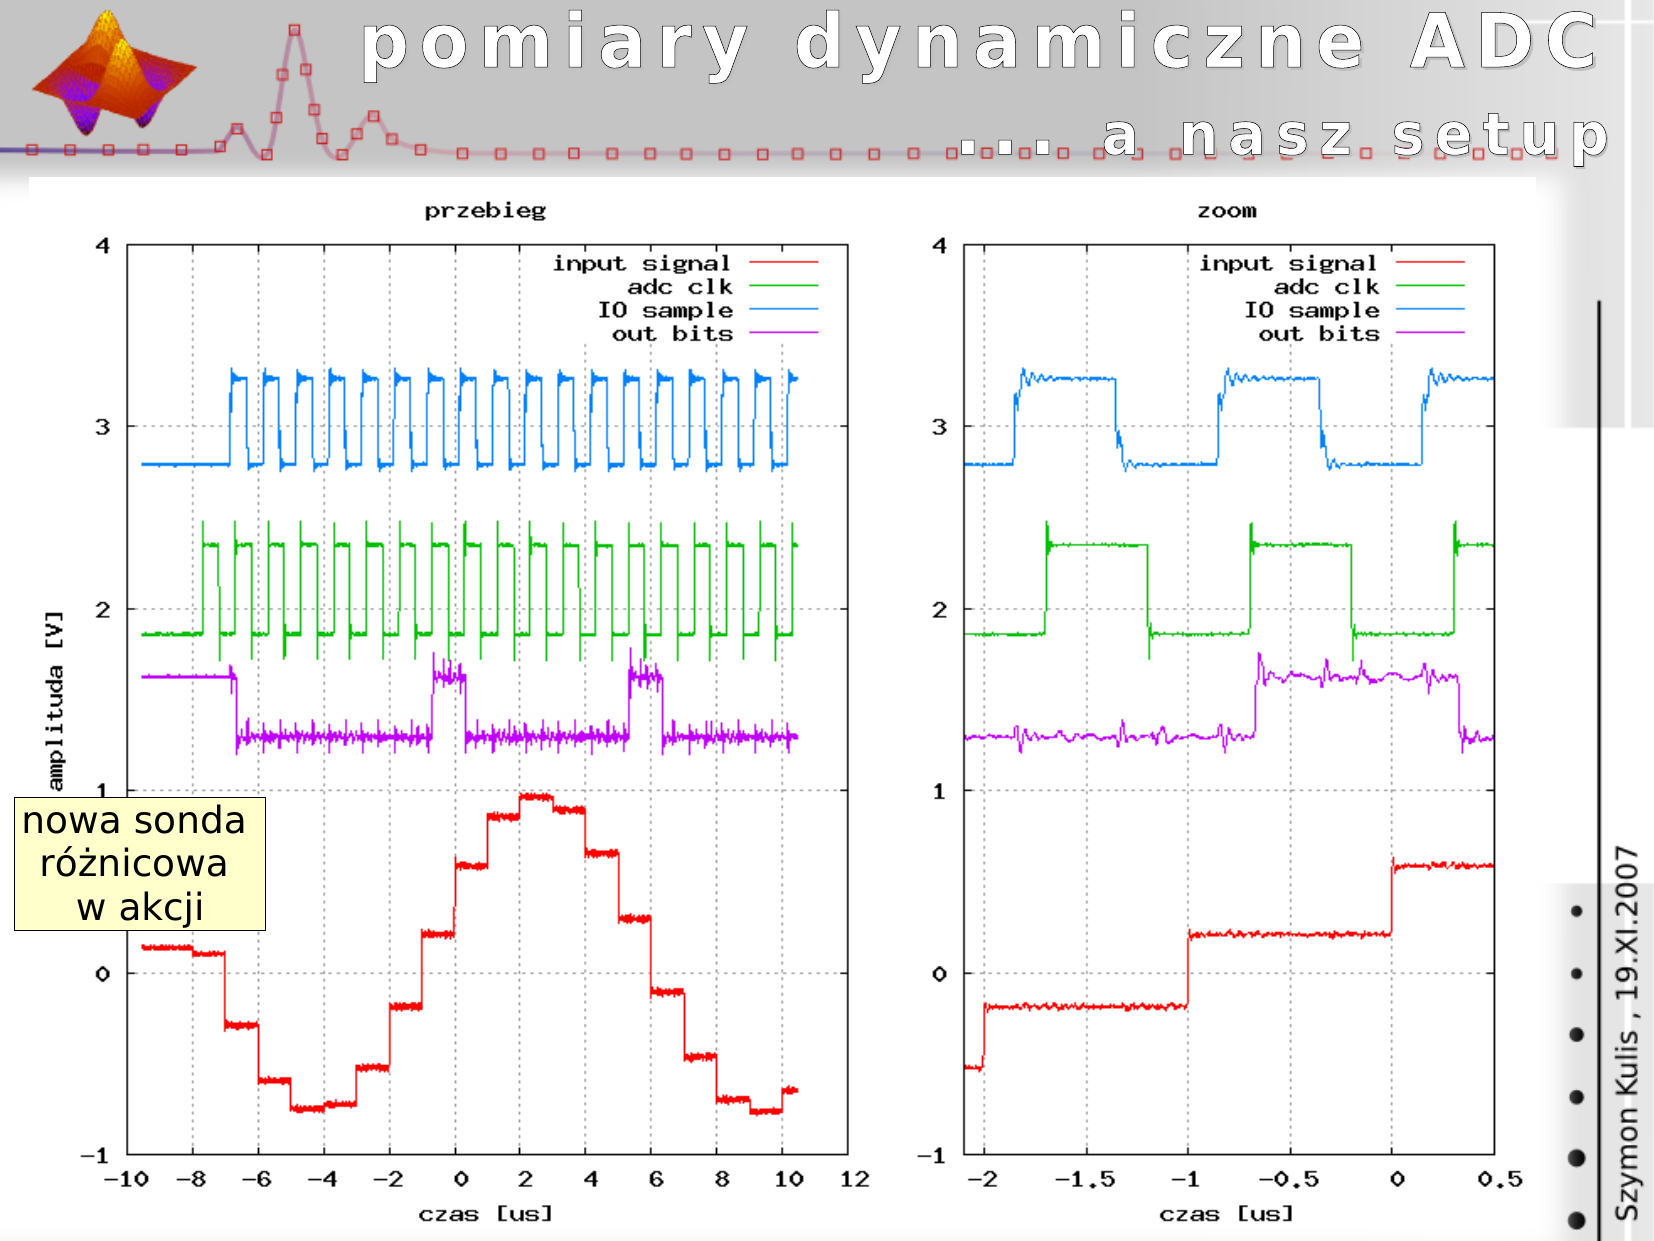

# pomiary dynamiczne ADC ... a nasz setup
nowa sonda
różnicowa
w akcji